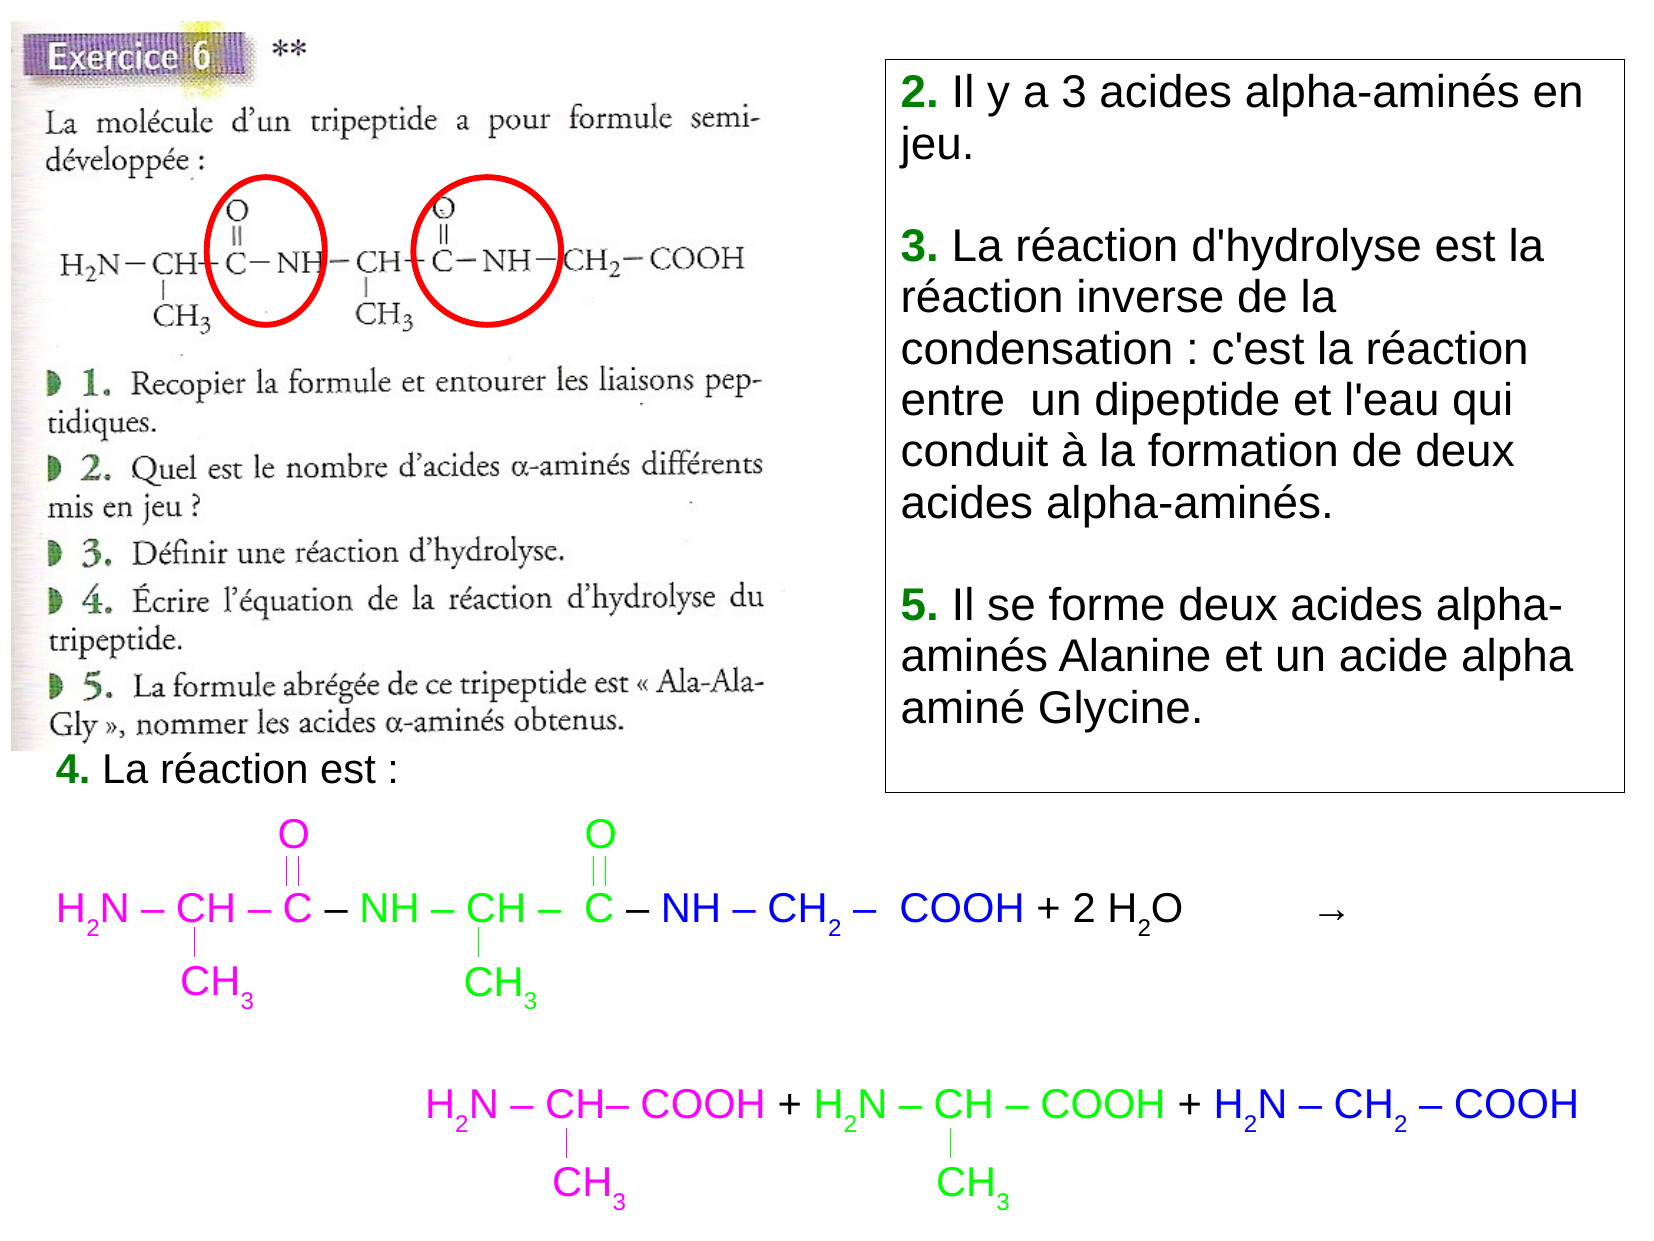

2. Il y a 3 acides alpha-aminés en jeu.
3. La réaction d'hydrolyse est la réaction inverse de la condensation : c'est la réaction entre un dipeptide et l'eau qui conduit à la formation de deux acides alpha-aminés.
5. Il se forme deux acides alpha-aminés Alanine et un acide alpha aminé Glycine.
4. La réaction est :
H2N – CH – C – NH – CH – C – NH – CH2 – COOH + 2 H2O 		→
					H2N – CH– COOH + H2N – CH – COOH + H2N – CH2 – COOH
O
O
CH3
CH3
CH3
CH3